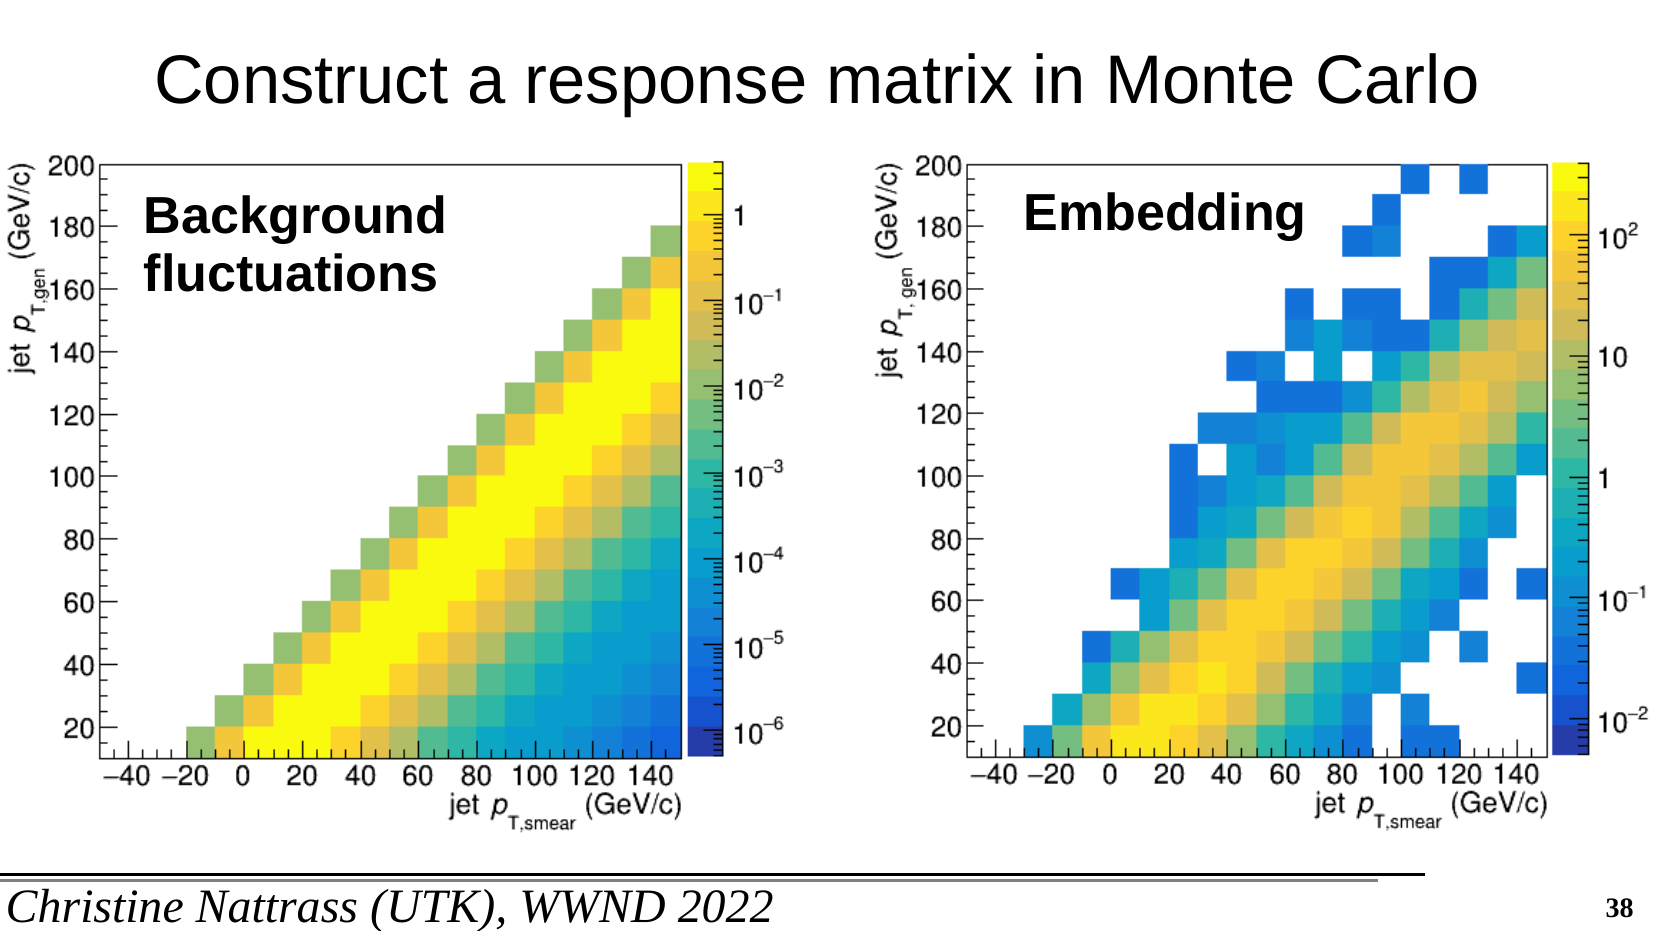

# Construct a response matrix in Monte Carlo
Embedding
Background fluctuations